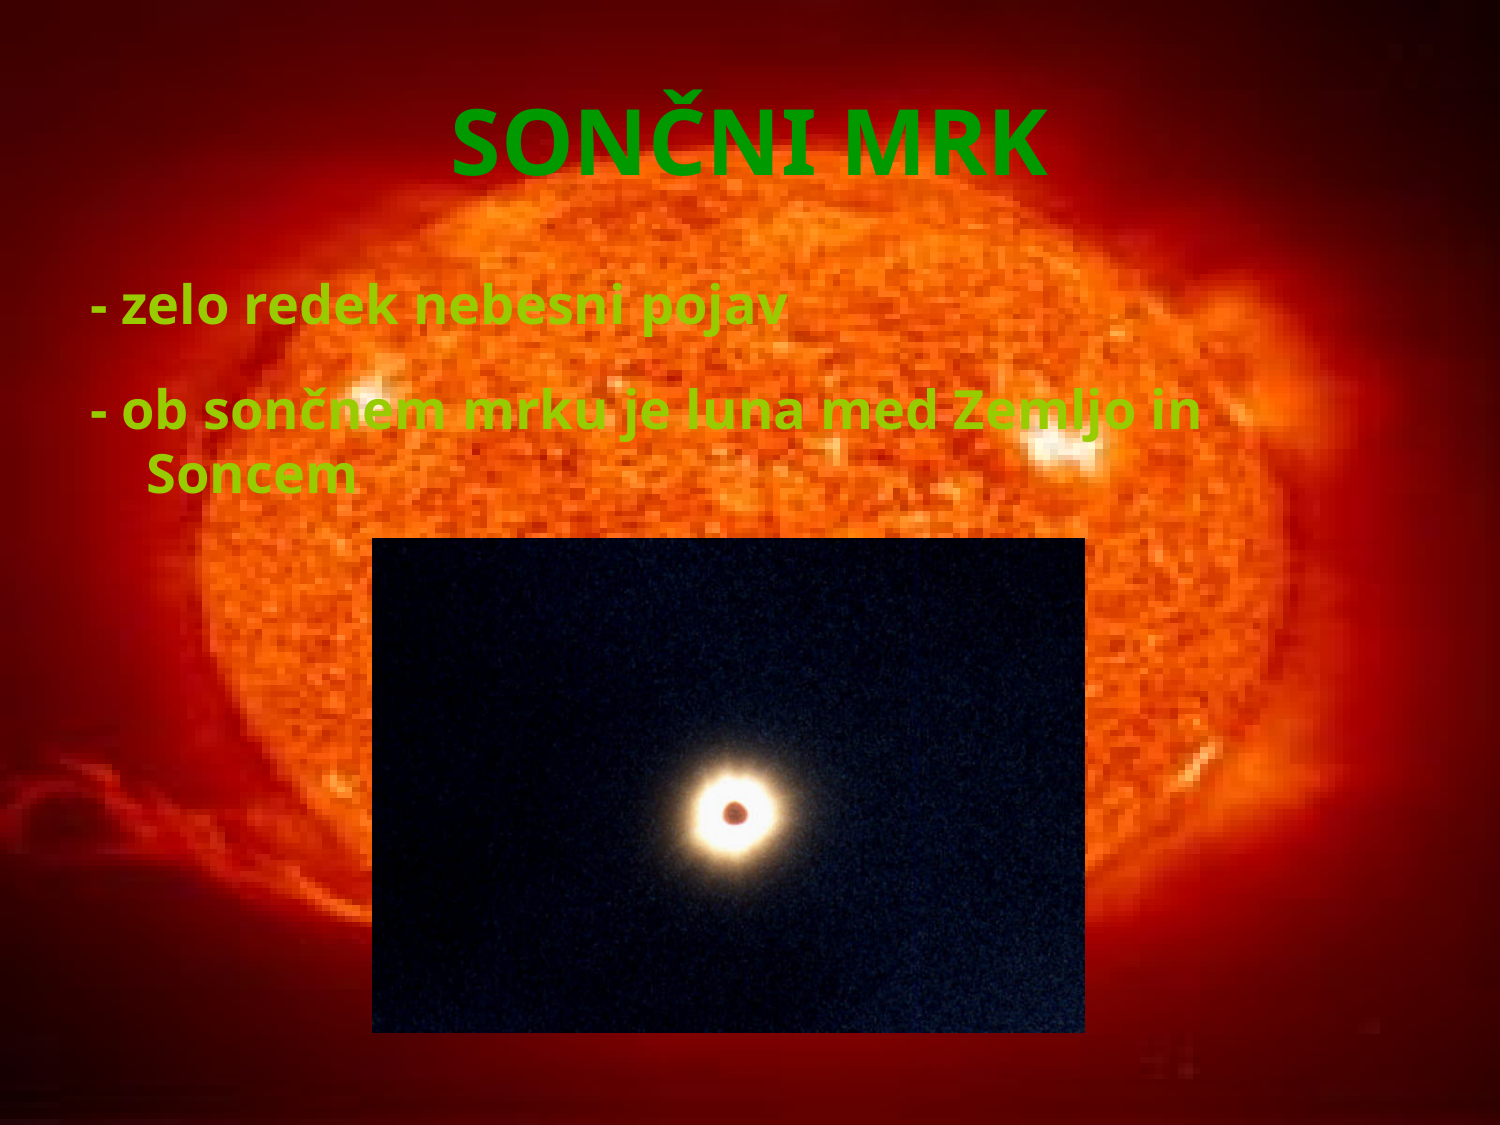

# SONČNI MRK
- zelo redek nebesni pojav
- ob sončnem mrku je luna med Zemljo in Soncem